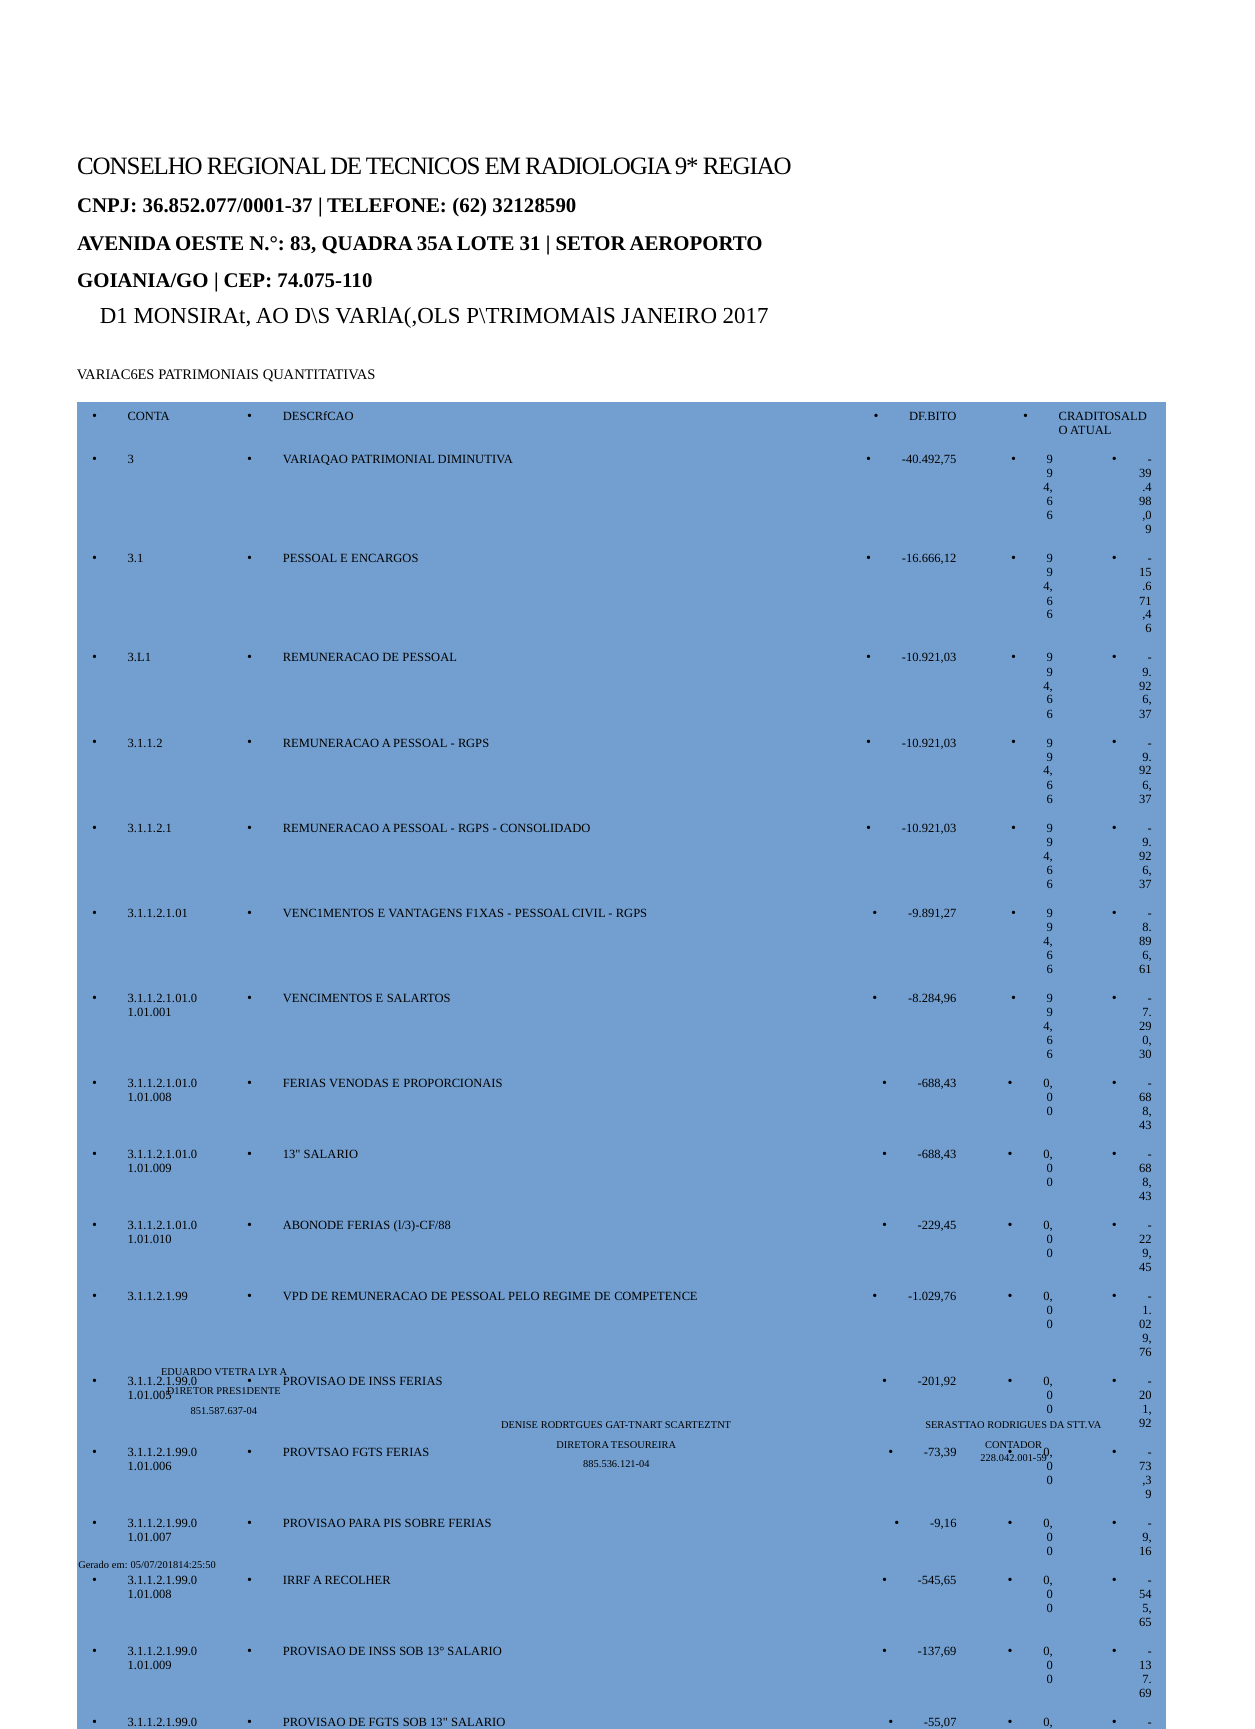

CONSELHO REGIONAL DE TECNICOS EM RADIOLOGIA 9* REGIAO
CNPJ: 36.852.077/0001-37 | TELEFONE: (62) 32128590
AVENIDA OESTE N.°: 83, QUADRA 35A LOTE 31 | SETOR AEROPORTO
GOIANIA/GO | CEP: 74.075-110
D1 MONSIRAt, AO D\S VARlA(,OLS P\TRIMOMAlS JANEIRO 2017
VARIAC6ES patrimoniais quantitativas
| CONTA | DESCRfCAO | DF.BITO | crAditosaldo atual | |
| --- | --- | --- | --- | --- |
| 3 | VARIAQAO PATRIMONIAL DIMINUTIVA | -40.492,75 | 994,66 | -39.498,09 |
| 3.1 | PESSOAL E ENCARGOS | -16.666,12 | 994,66 | -15.671,46 |
| 3.L1 | REMUNERACAO DE PESSOAL | -10.921,03 | 994,66 | -9.926,37 |
| 3.1.1.2 | REMUNERACAO A PESSOAL - RGPS | -10.921,03 | 994,66 | -9.926,37 |
| 3.1.1.2.1 | REMUNERACAO A PESSOAL - RGPS - CONSOLIDADO | -10.921,03 | 994,66 | -9.926,37 |
| 3.1.1.2.1.01 | VENC1MENTOS E VANTAGENS F1XAS - PESSOAL CIVIL - RGPS | -9.891,27 | 994,66 | -8.896,61 |
| 3.1.1.2.1.01.01.01.001 | VENCIMENTOS E SALARTOS | -8.284,96 | 994,66 | -7.290,30 |
| 3.1.1.2.1.01.01.01.008 | FERIAS VENODAS E PROPORCIONAIS | -688,43 | 0,00 | -688,43 |
| 3.1.1.2.1.01.01.01.009 | 13" salArio | -688,43 | 0,00 | -688,43 |
| 3.1.1.2.1.01.01.01.010 | ABONODE FERIAS (l/3)-CF/88 | -229,45 | 0,00 | -229,45 |
| 3.1.1.2.1.99 | VPD DE REMUNERACAO DE PESSOAL PELO REGIME DE COMPETENCE | -1.029,76 | 0,00 | -1.029,76 |
| 3.1.1.2.1.99.01.01.005 | PROVISAO DE INSS FERIAS | -201,92 | 0,00 | -201,92 |
| 3.1.1.2.1.99.01.01.006 | PROVTSAO FGTS FERIAS | -73,39 | 0,00 | -73,39 |
| 3.1.1.2.1.99.01.01.007 | PROVISAO PARA PIS SOBRE FERIAS | -9,16 | 0,00 | -9,16 |
| 3.1.1.2.1.99.01.01.008 | IRRF A RECOLHER | -545,65 | 0,00 | -545,65 |
| 3.1.1.2.1.99.01.01.009 | PROVISAO DE INSS SOB 13° SALARIO | -137,69 | 0,00 | -137.69 |
| 3.1.1.2.1.99.01.01.010 | PROVISAO DE FGTS SOB 13" SALARIO | -55,07 | 0,00 | -55,07 |
| 3.1.1.2.1.99.01.01.011 | PROVISAO DE PIS SOB 13" SALARIO | -6,88 | 0,00 | -6,88 |
| 3.1.2 | ENCARGOS PATRONAIS | -Z842,11 | 0,00 | -2.842,11 |
| 3.1.2.2 | ENCARGOS PATRONAIS - RGPS | -2.181,23 | 0,00 | -2.181,23 |
| 3.1.2.2.1 | ENCARGOS PATRONAIS - RGPS - CONSOLIDACAO | -2.181,23 | 0,00 | -2.181,23 |
| 3.1.2,2,7.01.01.01.007 | INSS - CONTRIBUIC0ES PRSVIDENCIARIAS | -2.098,62 | 0,00 | -2.098,62 |
| 3.1.2.2.1.01.01.01.002 | PIS/PASEP - CONTRIBUICAO S/ FOLHA DE PAGTO. | -82,61 | 0,00 | -82,61 |
EDUARDO VTETRA LYR A D1RETOR PRES1DENTE 851.587.637-04
SERASTTAO RODRIGUES DA STT.VA
CONTADOR
228.042.001-59
DENISE RODRTGUES GAT-TNART SCARTEZTNT
DIRETORA TESOUREIRA
885.536.121-04
Gerado em: 05/07/201814:25:50